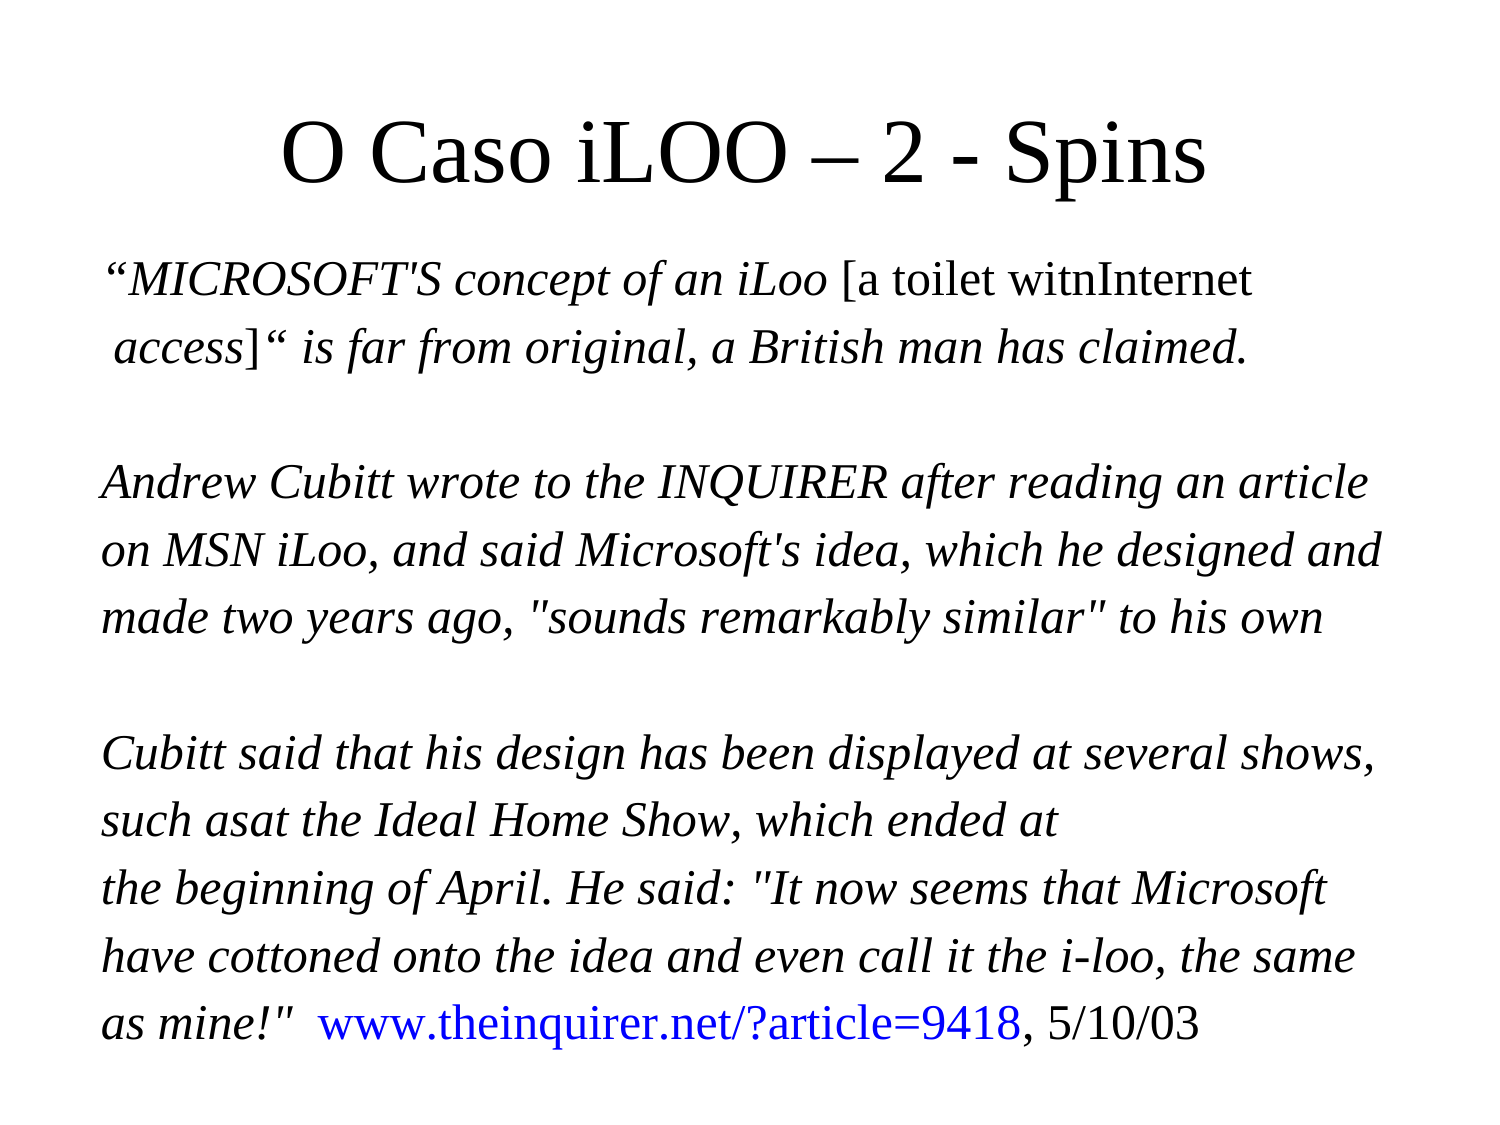

# O Caso iLOO – 2 - Spins
“MICROSOFT'S concept of an iLoo [a toilet witnInternet
 access]“ is far from original, a British man has claimed.
Andrew Cubitt wrote to the INQUIRER after reading an article
on MSN iLoo, and said Microsoft's idea, which he designed and
made two years ago, "sounds remarkably similar" to his own
Cubitt said that his design has been displayed at several shows,
such asat the Ideal Home Show, which ended at
the beginning of April. He said: "It now seems that Microsoft
have cottoned onto the idea and even call it the i-loo, the same
as mine!" www.theinquirer.net/?article=9418, 5/10/03